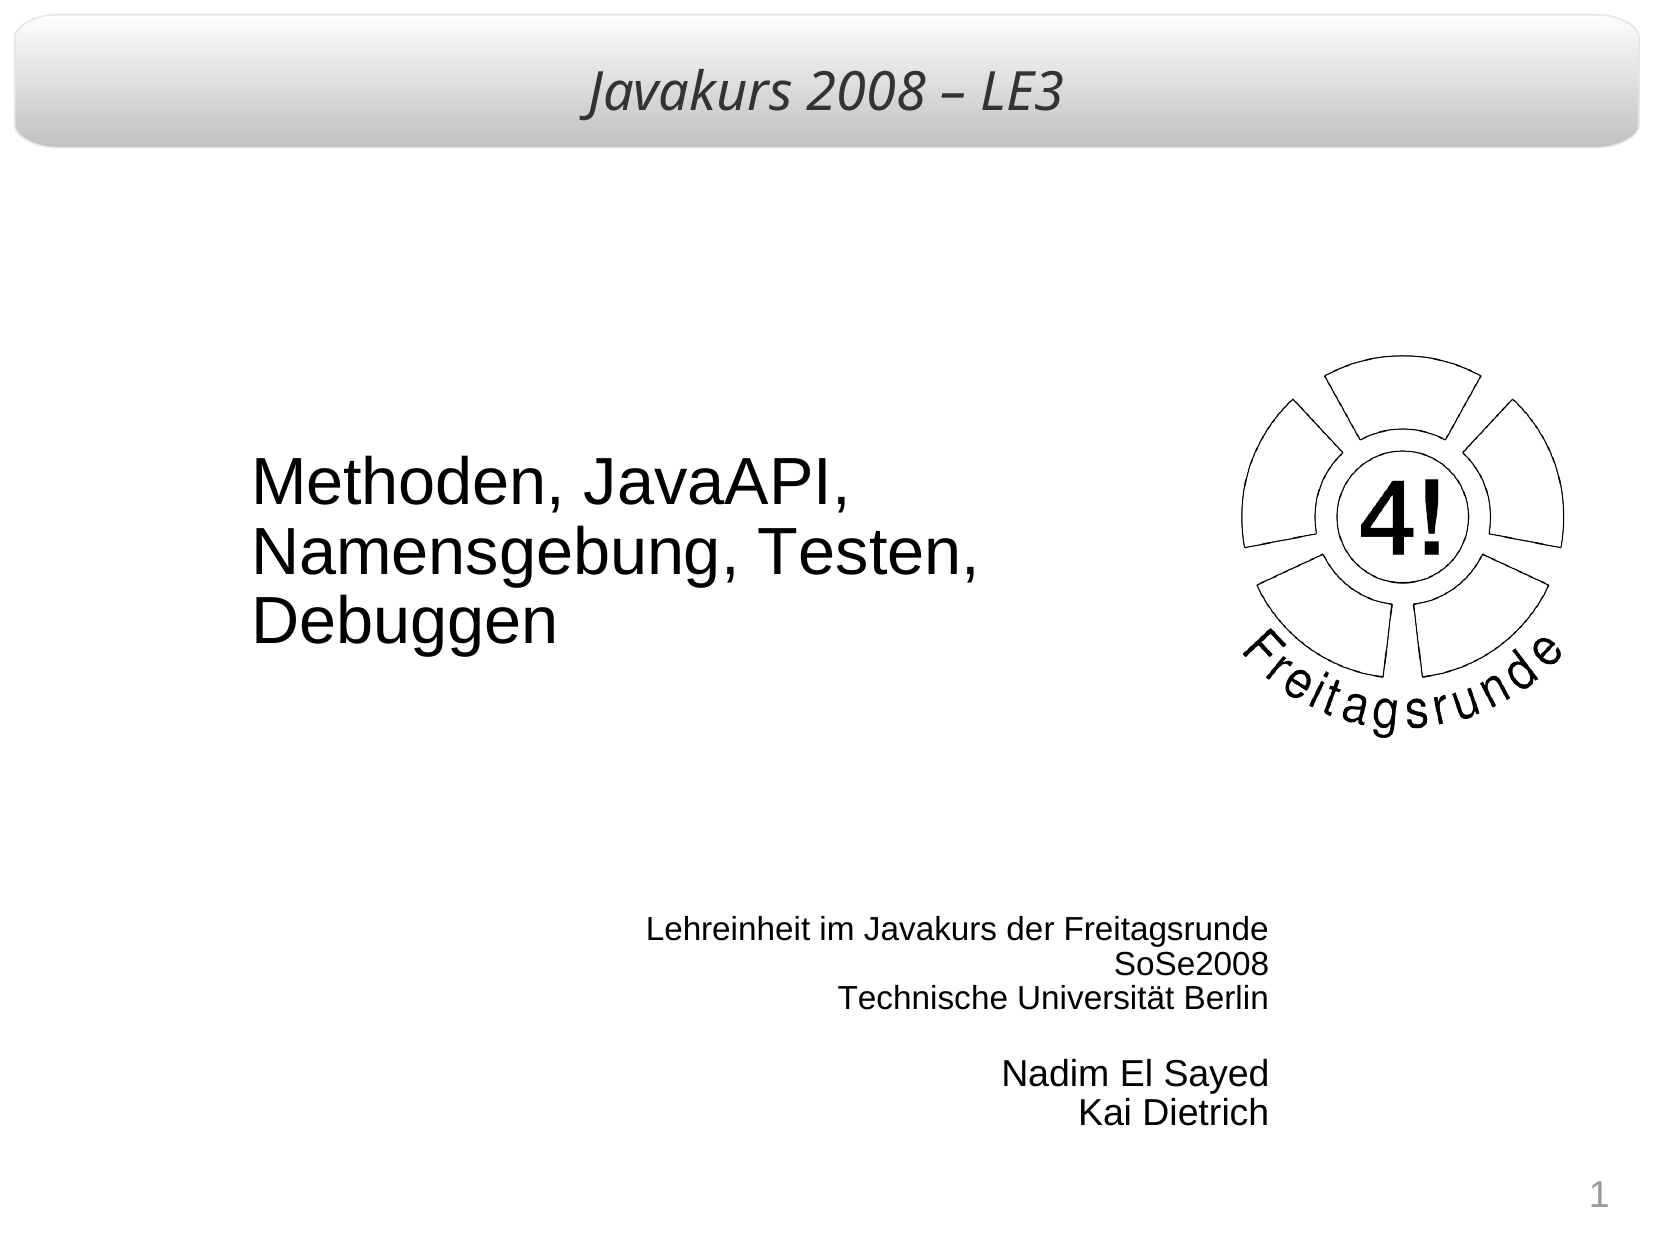

Javakurs 2008 – LE3
# Lehreinheit im Javakurs der Freitagsrunde
SoSe2008
Technische Universität Berlin
Nadim El Sayed
Kai Dietrich
Methoden, JavaAPI,
Namensgebung, Testen,
Debuggen